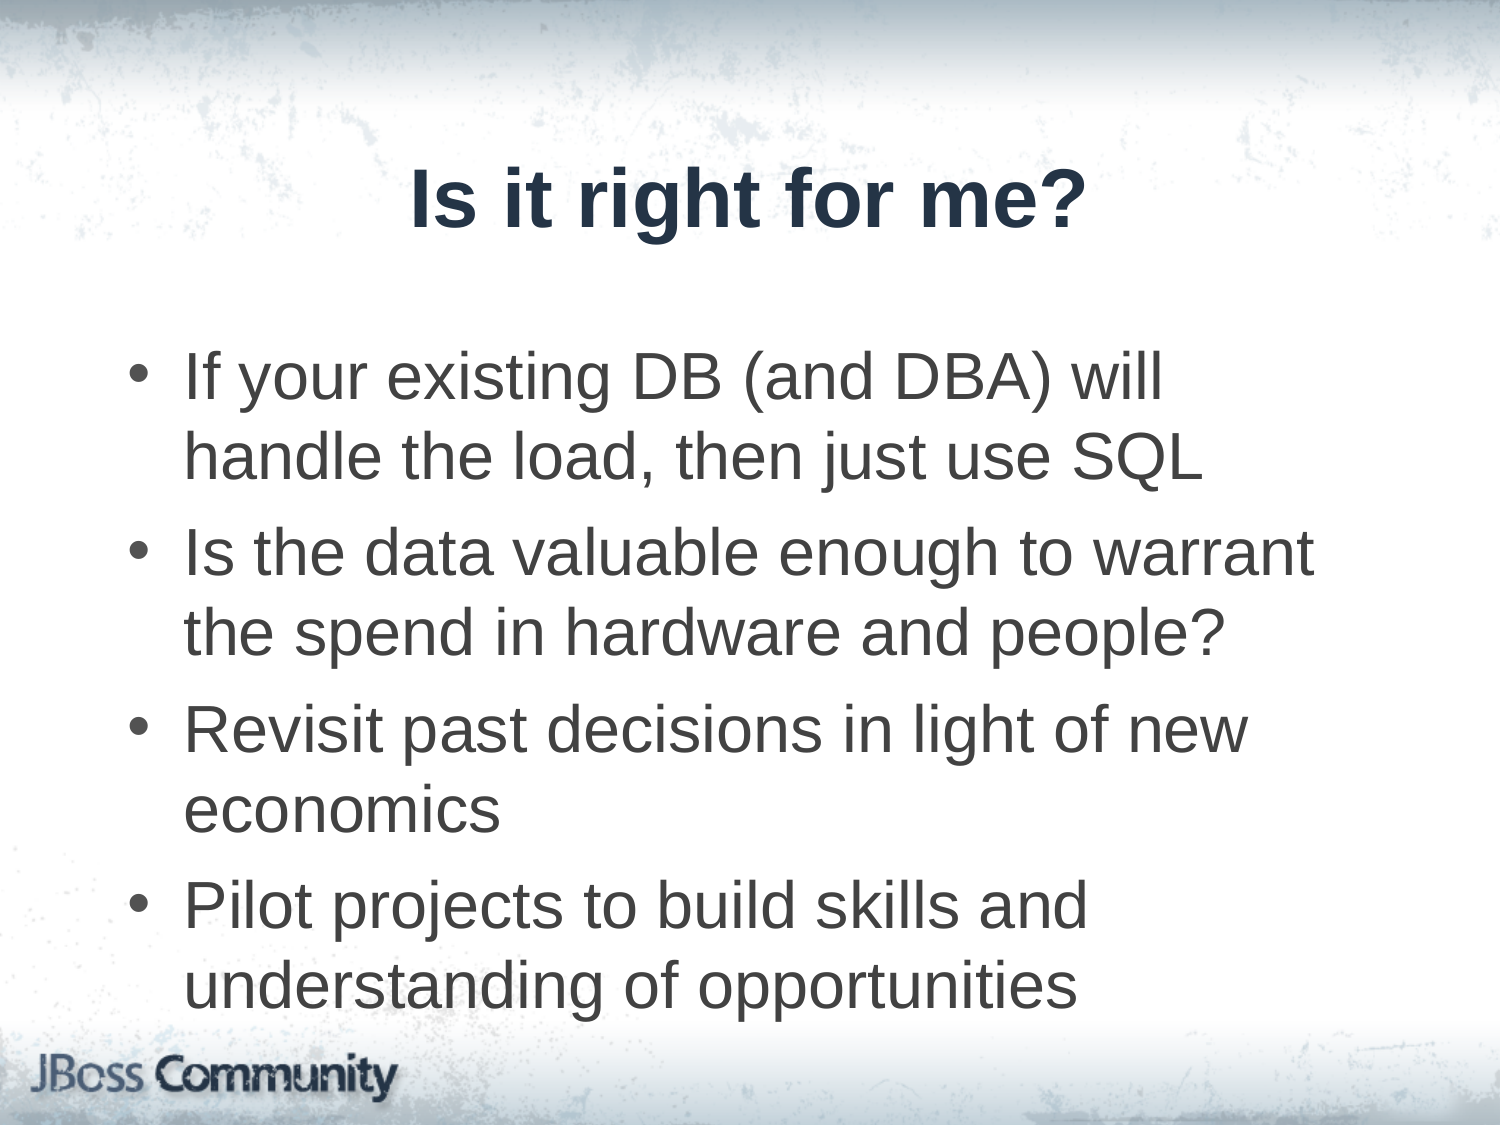

# Is it right for me?
If your existing DB (and DBA) will handle the load, then just use SQL
Is the data valuable enough to warrant the spend in hardware and people?
Revisit past decisions in light of new economics
Pilot projects to build skills and understanding of opportunities